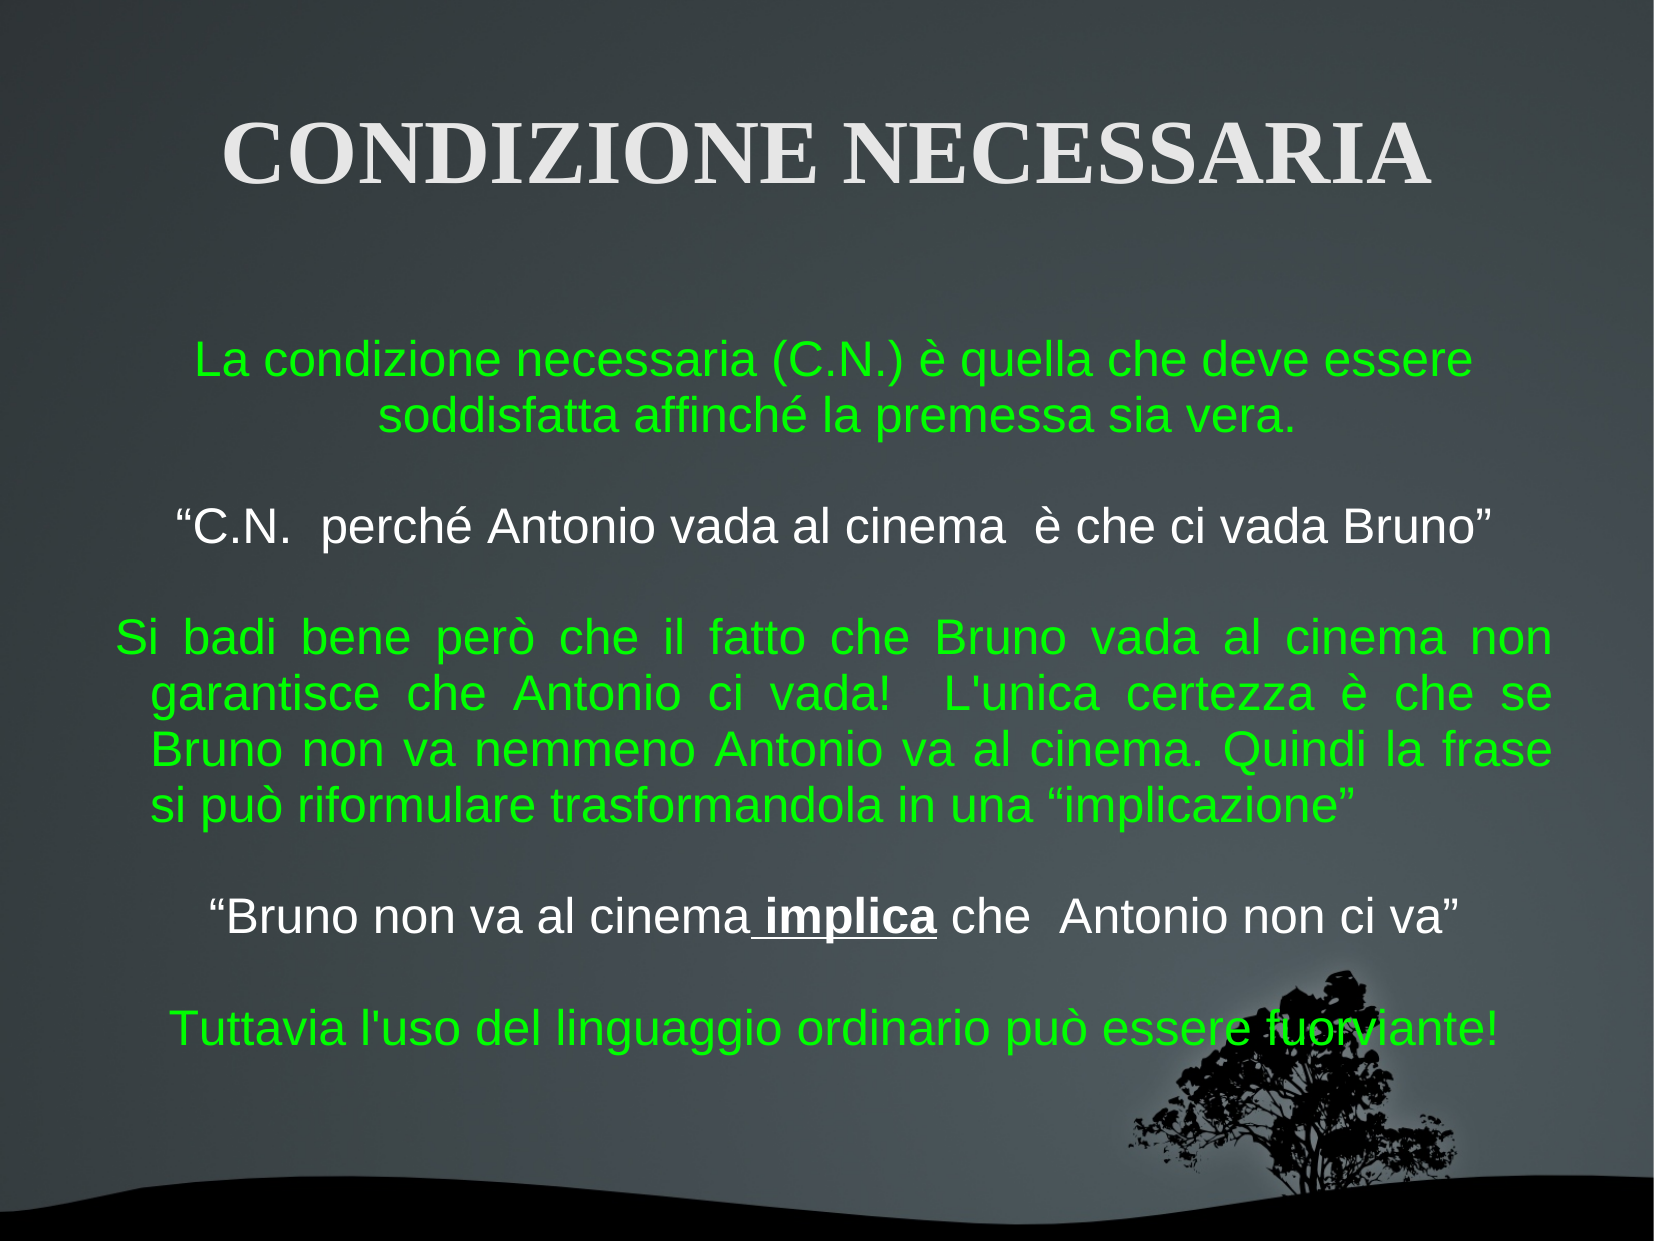

La condizione necessaria (C.N.) è quella che deve essere soddisfatta affinché la premessa sia vera.
“C.N. perché Antonio vada al cinema è che ci vada Bruno”
Si badi bene però che il fatto che Bruno vada al cinema non garantisce che Antonio ci vada! L'unica certezza è che se Bruno non va nemmeno Antonio va al cinema. Quindi la frase si può riformulare trasformandola in una “implicazione”
“Bruno non va al cinema implica che Antonio non ci va”
Tuttavia l'uso del linguaggio ordinario può essere fuorviante!
# CONDIZIONE NECESSARIA